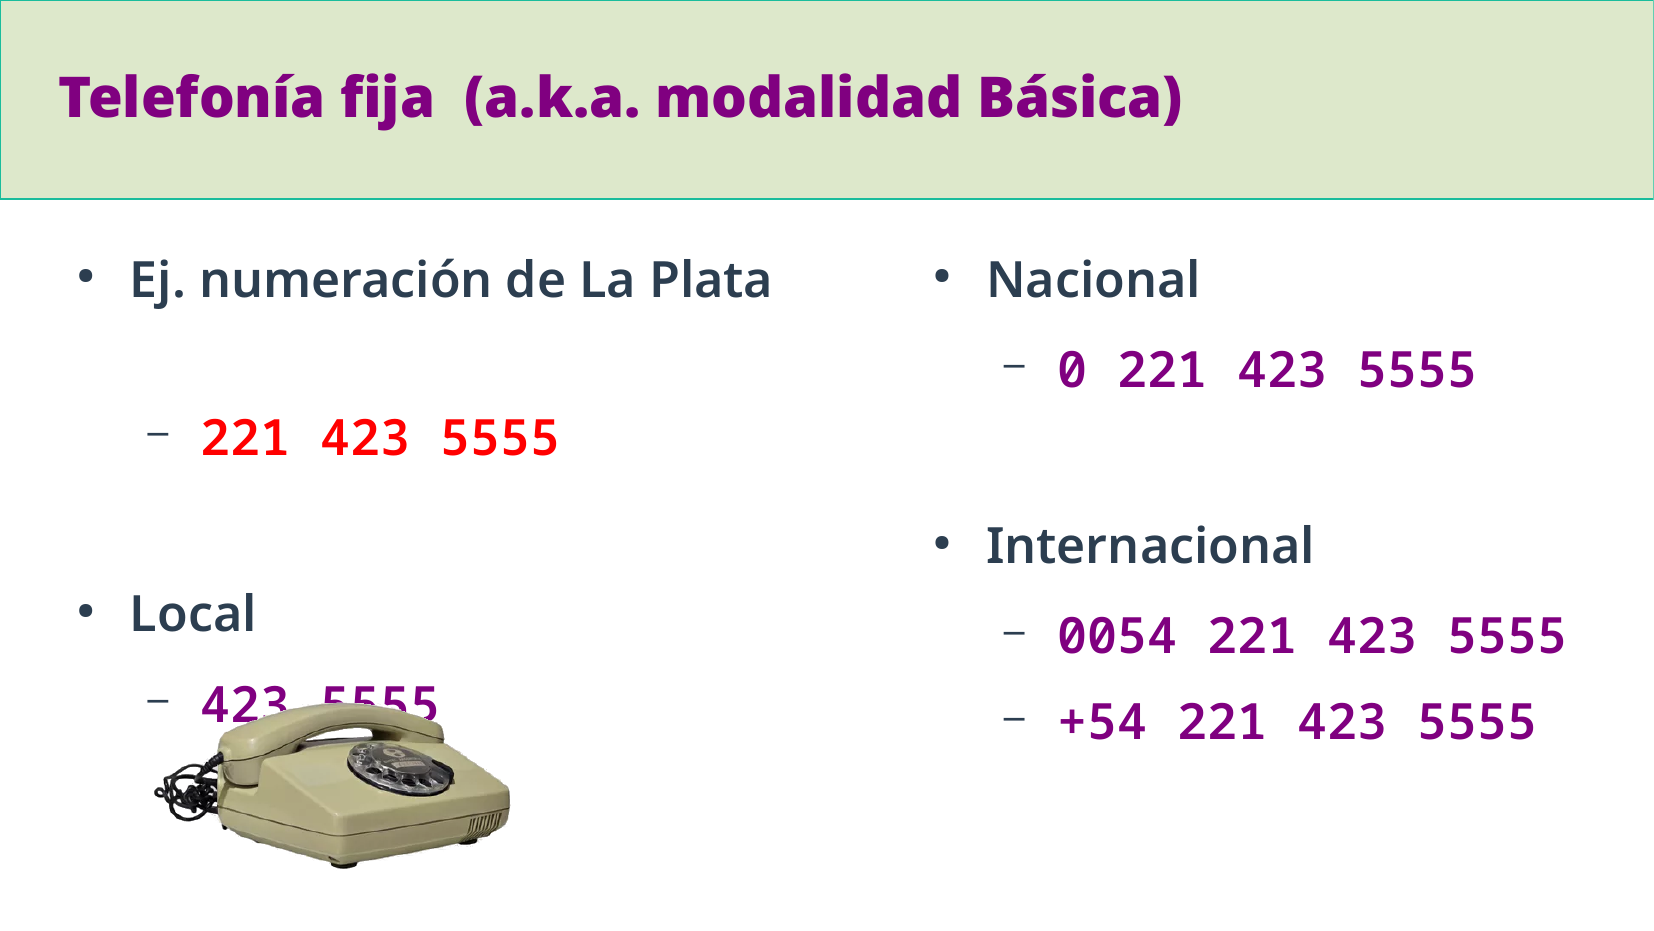

# Telefonía fija (a.k.a. modalidad Básica)
Ej. numeración de La Plata
221 423 5555
Local
423 5555
Nacional
0 221 423 5555
Internacional
0054 221 423 5555
+54 221 423 5555